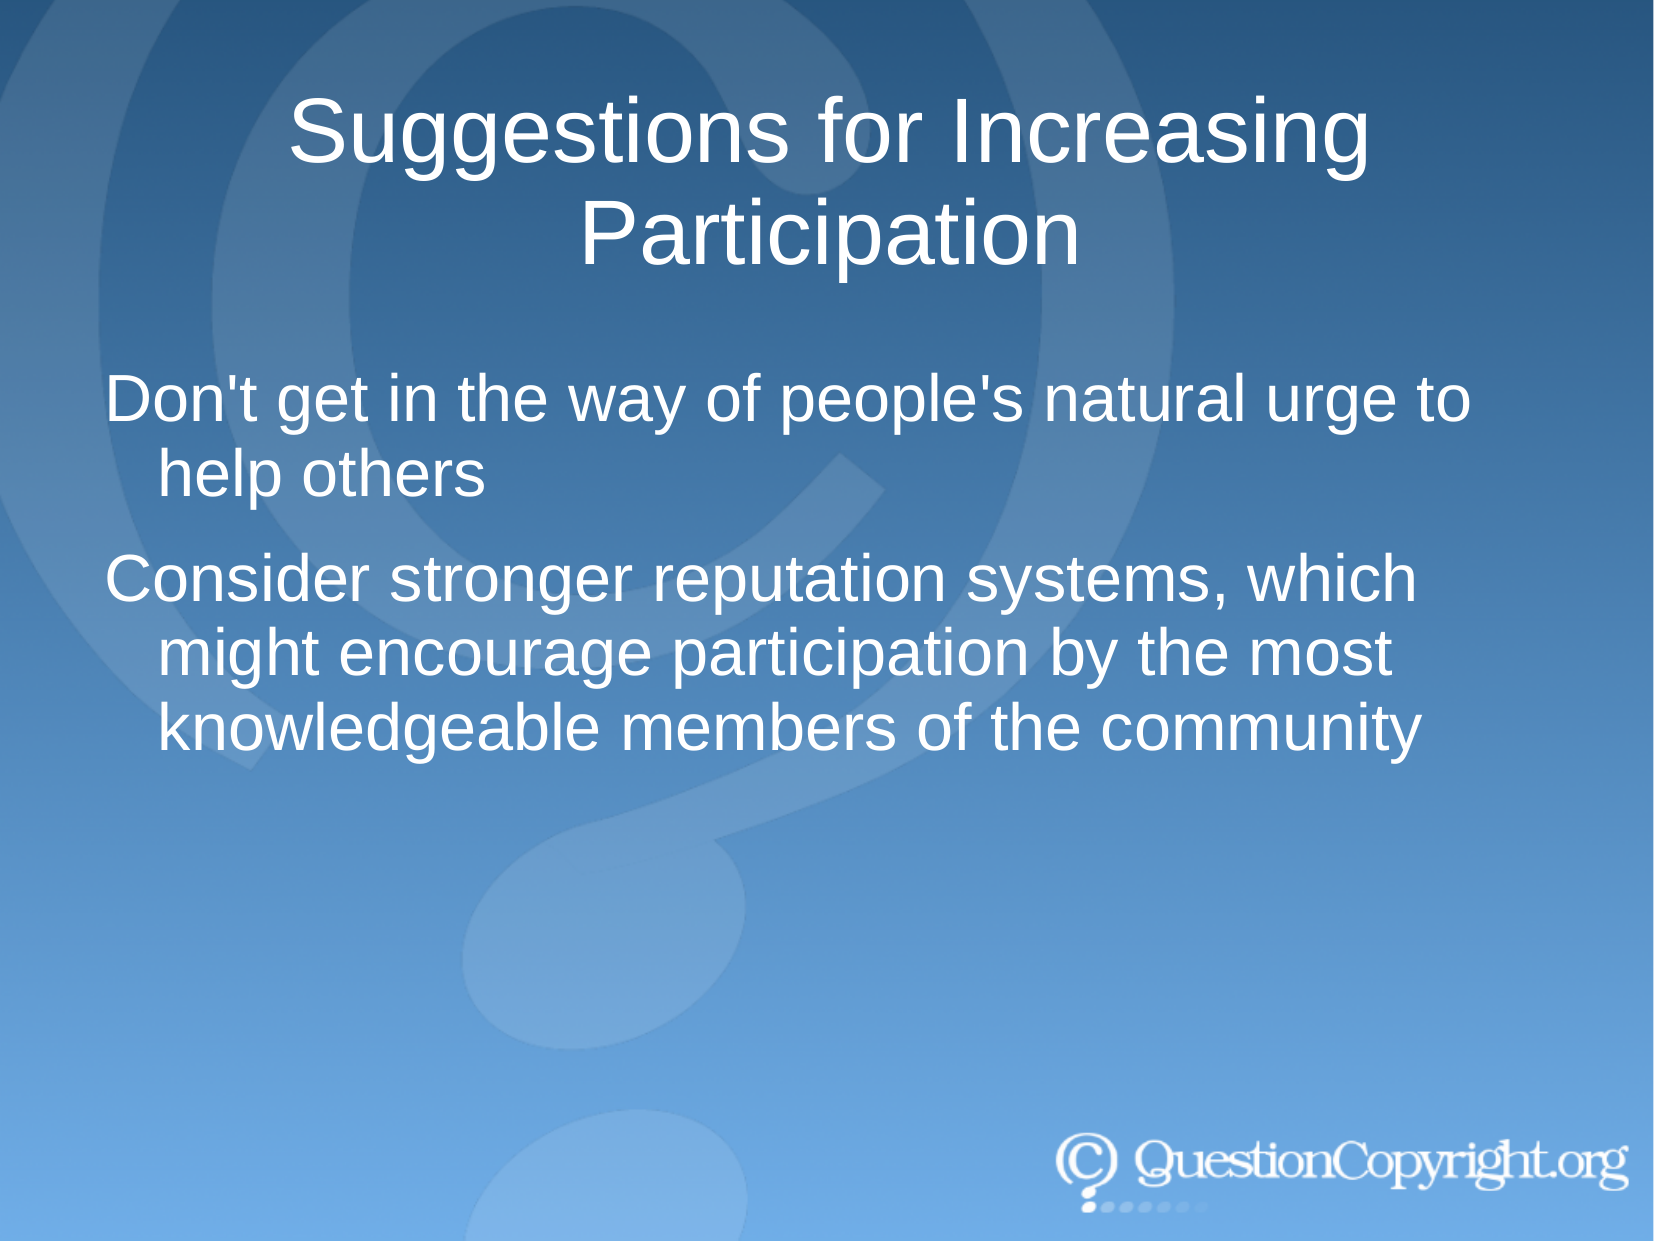

# Suggestions for Increasing Participation
Don't get in the way of people's natural urge to help others
Consider stronger reputation systems, which might encourage participation by the most knowledgeable members of the community